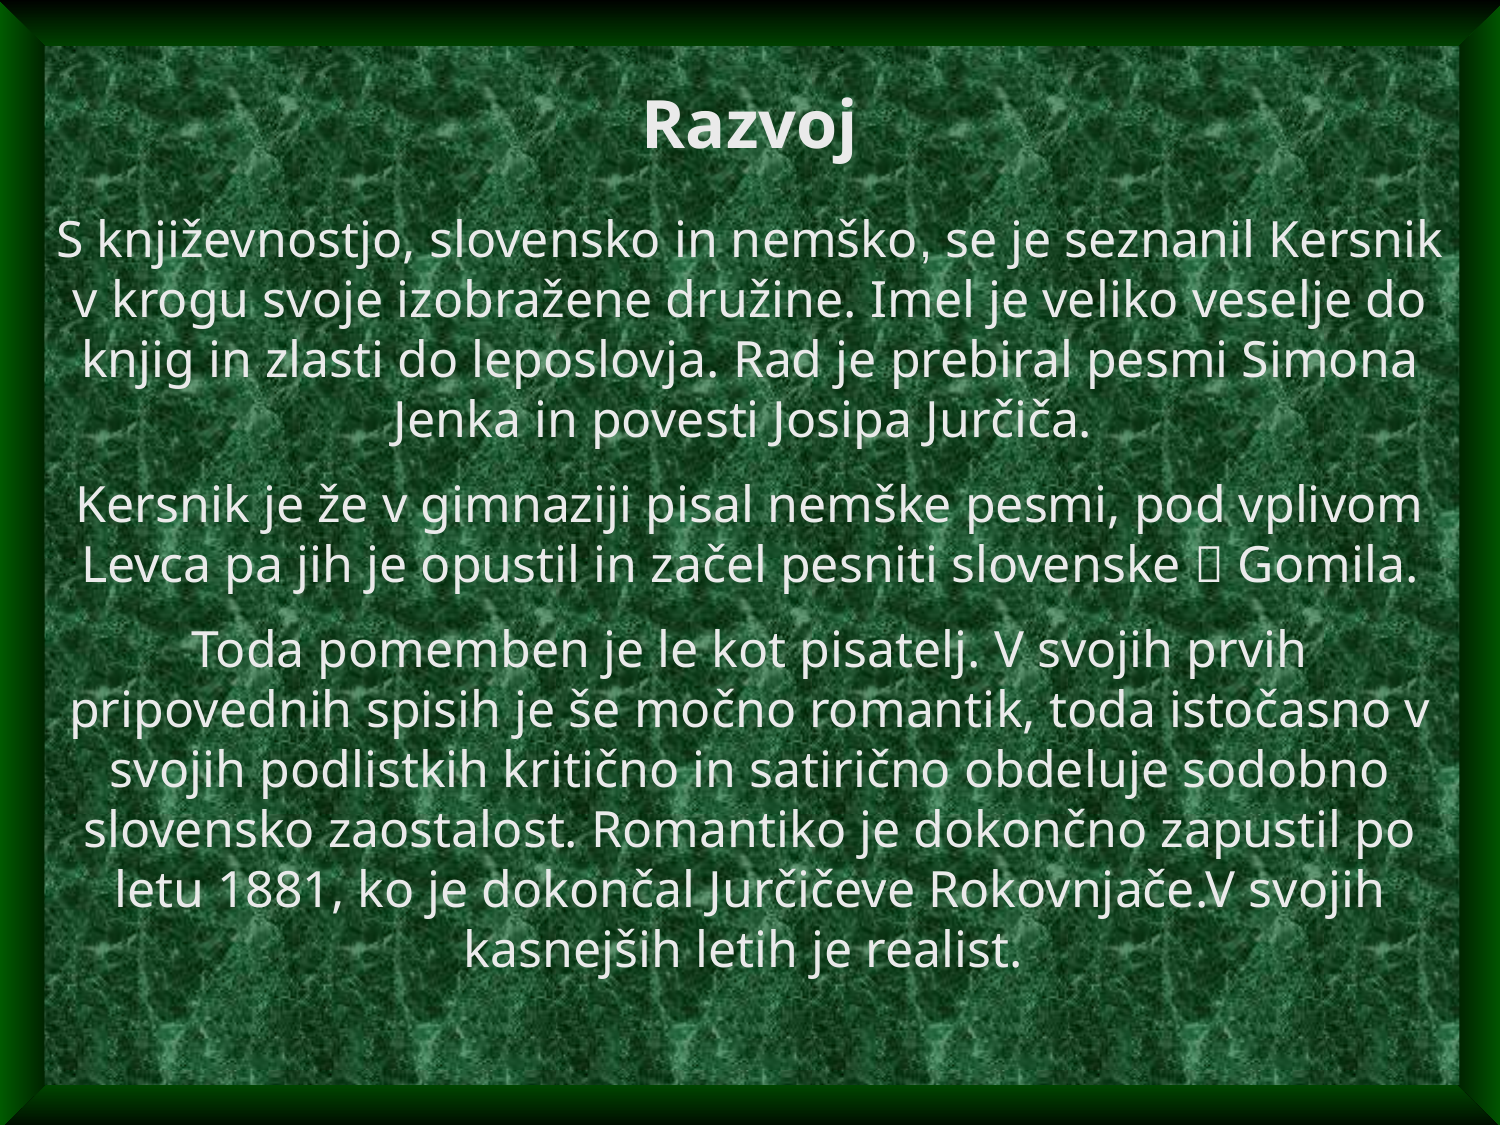

Razvoj
S književnostjo, slovensko in nemško, se je seznanil Kersnik v krogu svoje izobražene družine. Imel je veliko veselje do knjig in zlasti do leposlovja. Rad je prebiral pesmi Simona Jenka in povesti Josipa Jurčiča.
Kersnik je že v gimnaziji pisal nemške pesmi, pod vplivom Levca pa jih je opustil in začel pesniti slovenske  Gomila.
Toda pomemben je le kot pisatelj. V svojih prvih pripovednih spisih je še močno romantik, toda istočasno v svojih podlistkih kritično in satirično obdeluje sodobno slovensko zaostalost. Romantiko je dokončno zapustil po letu 1881, ko je dokončal Jurčičeve Rokovnjače.V svojih kasnejših letih je realist.